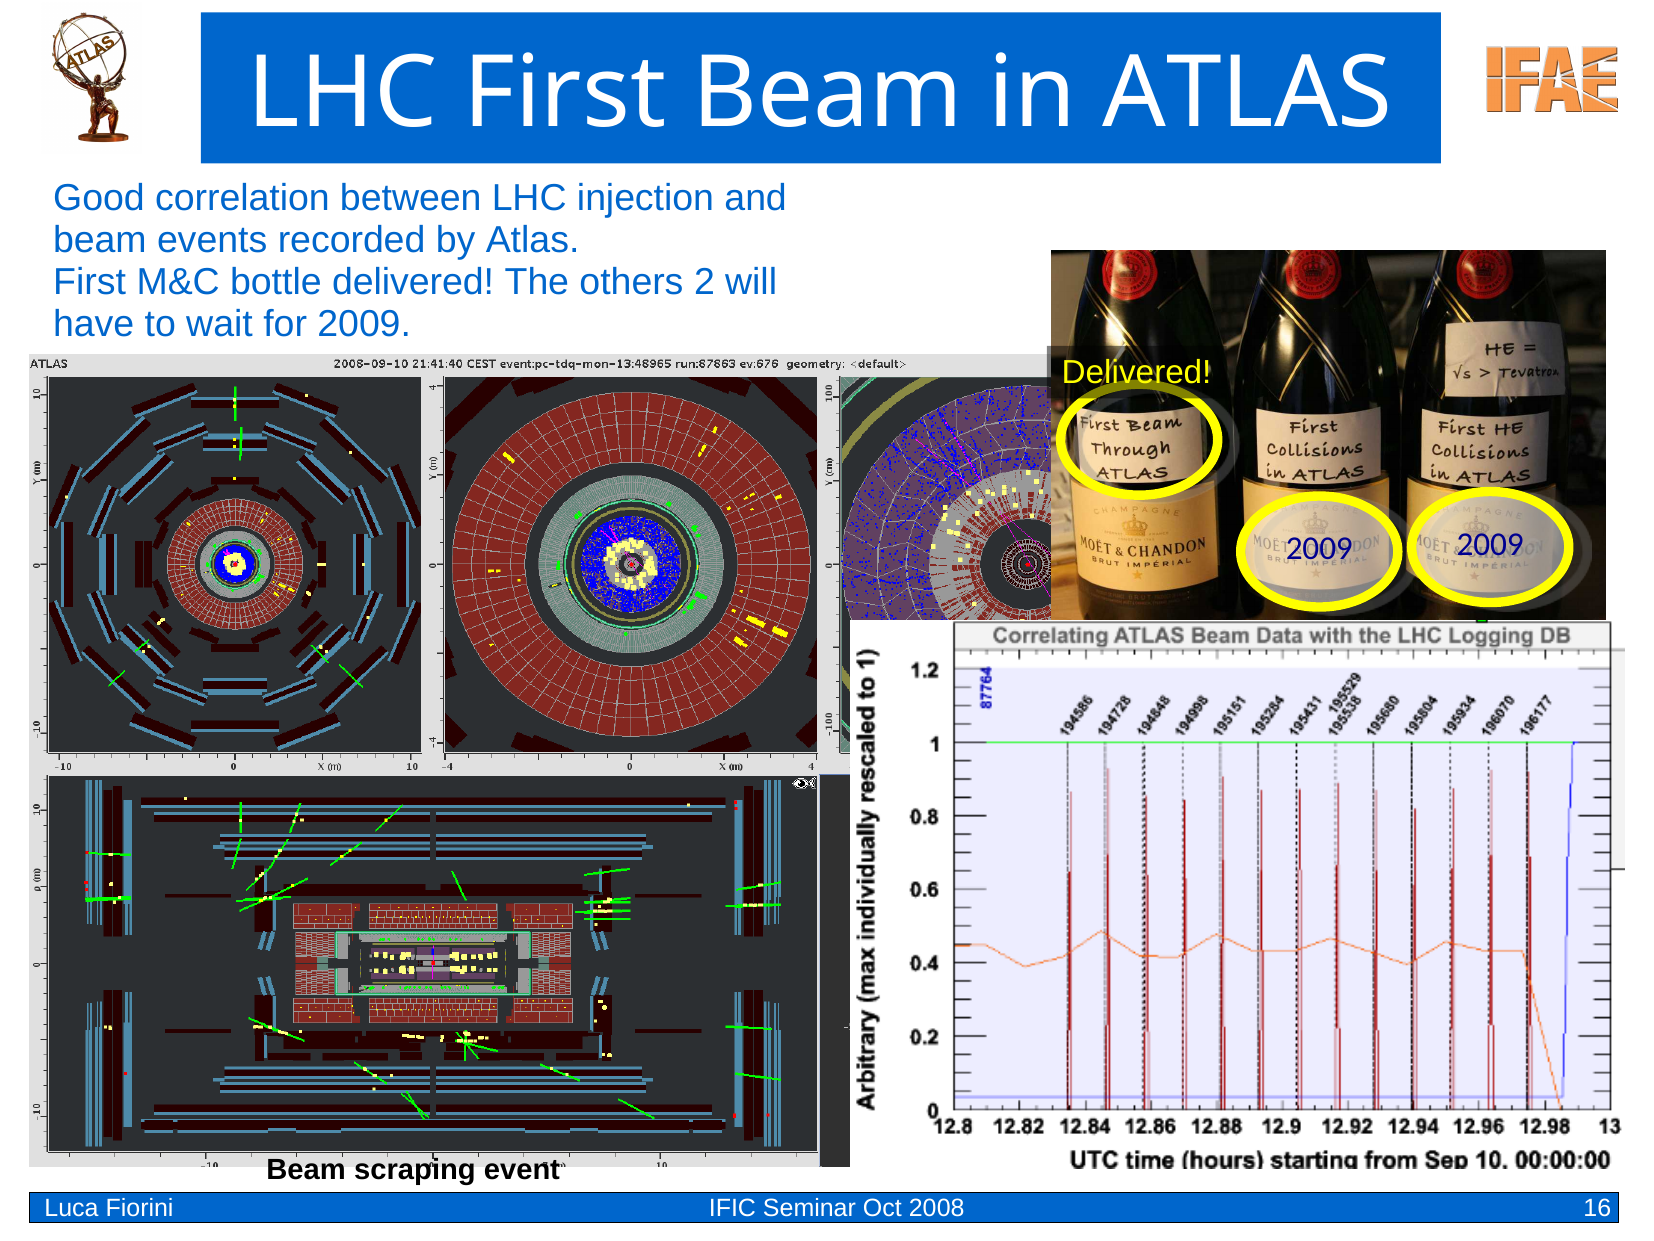

LHC First Beam in ATLAS
Good correlation between LHC injection and beam events recorded by Atlas.
First M&C bottle delivered! The others 2 will have to wait for 2009.
Delivered!
2009
2009
Beam scraping event
Luca Fiorini								IFIC Seminar Oct 2008								 16